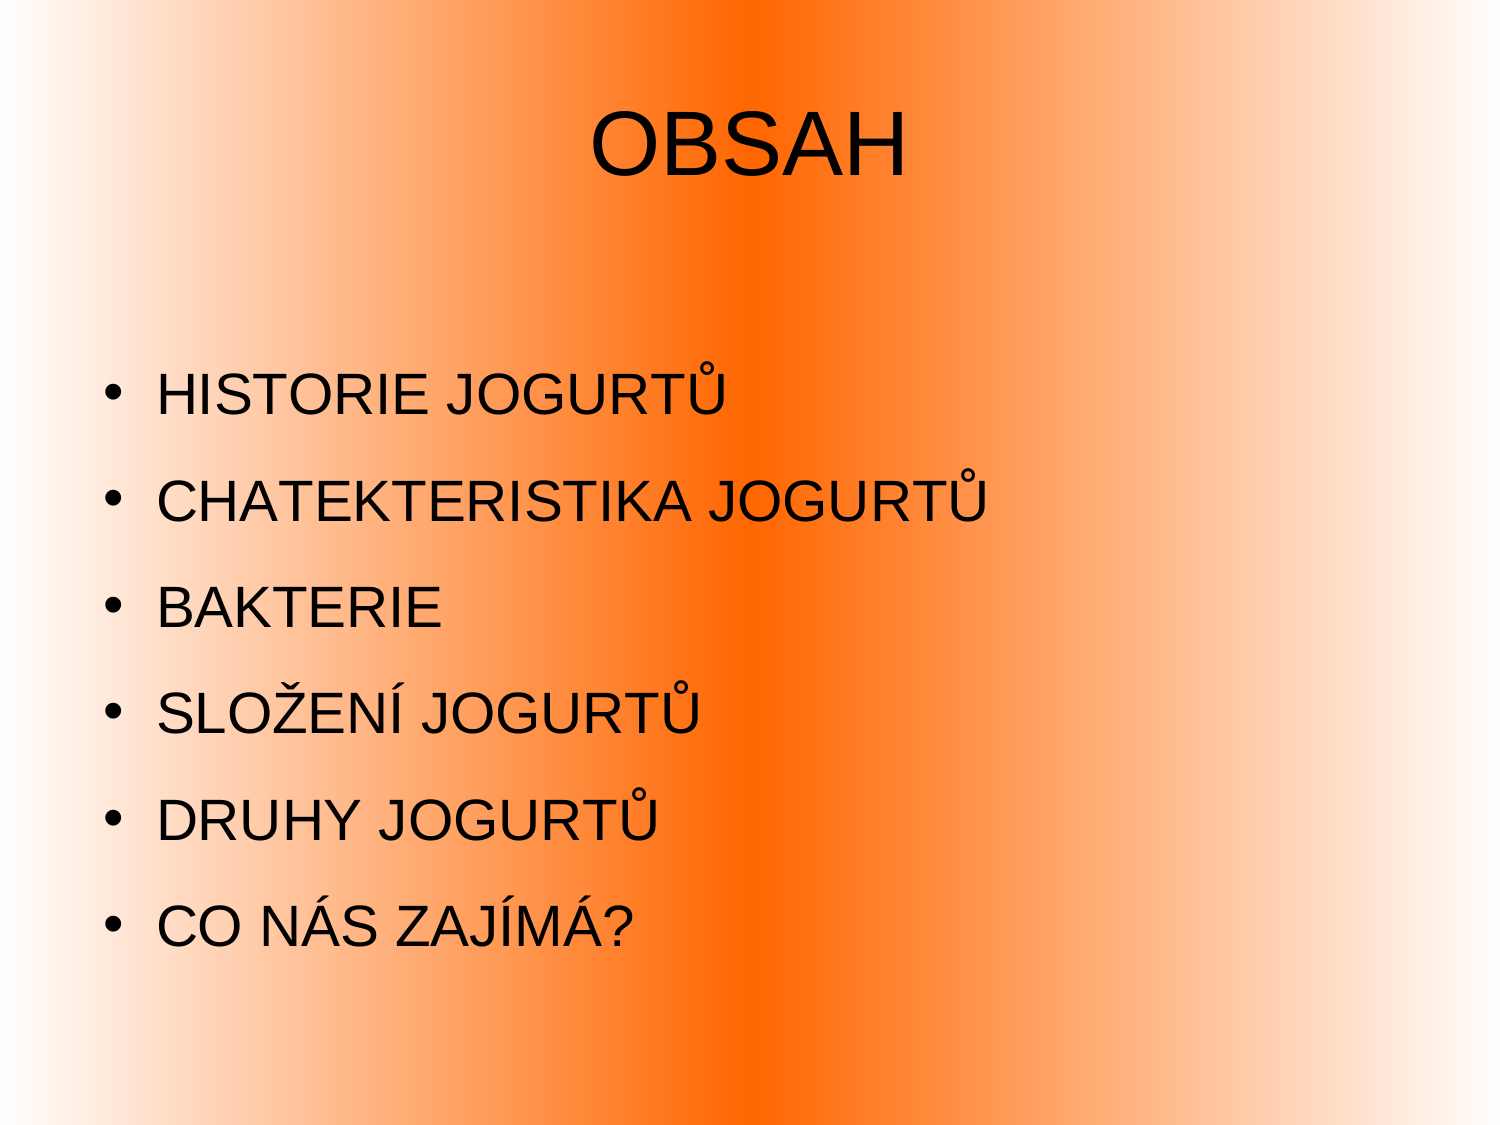

# OBSAH
 HISTORIE JOGURTŮ
 CHATEKTERISTIKA JOGURTŮ
 BAKTERIE
 SLOŽENÍ JOGURTŮ
 DRUHY JOGURTŮ
 CO NÁS ZAJÍMÁ?